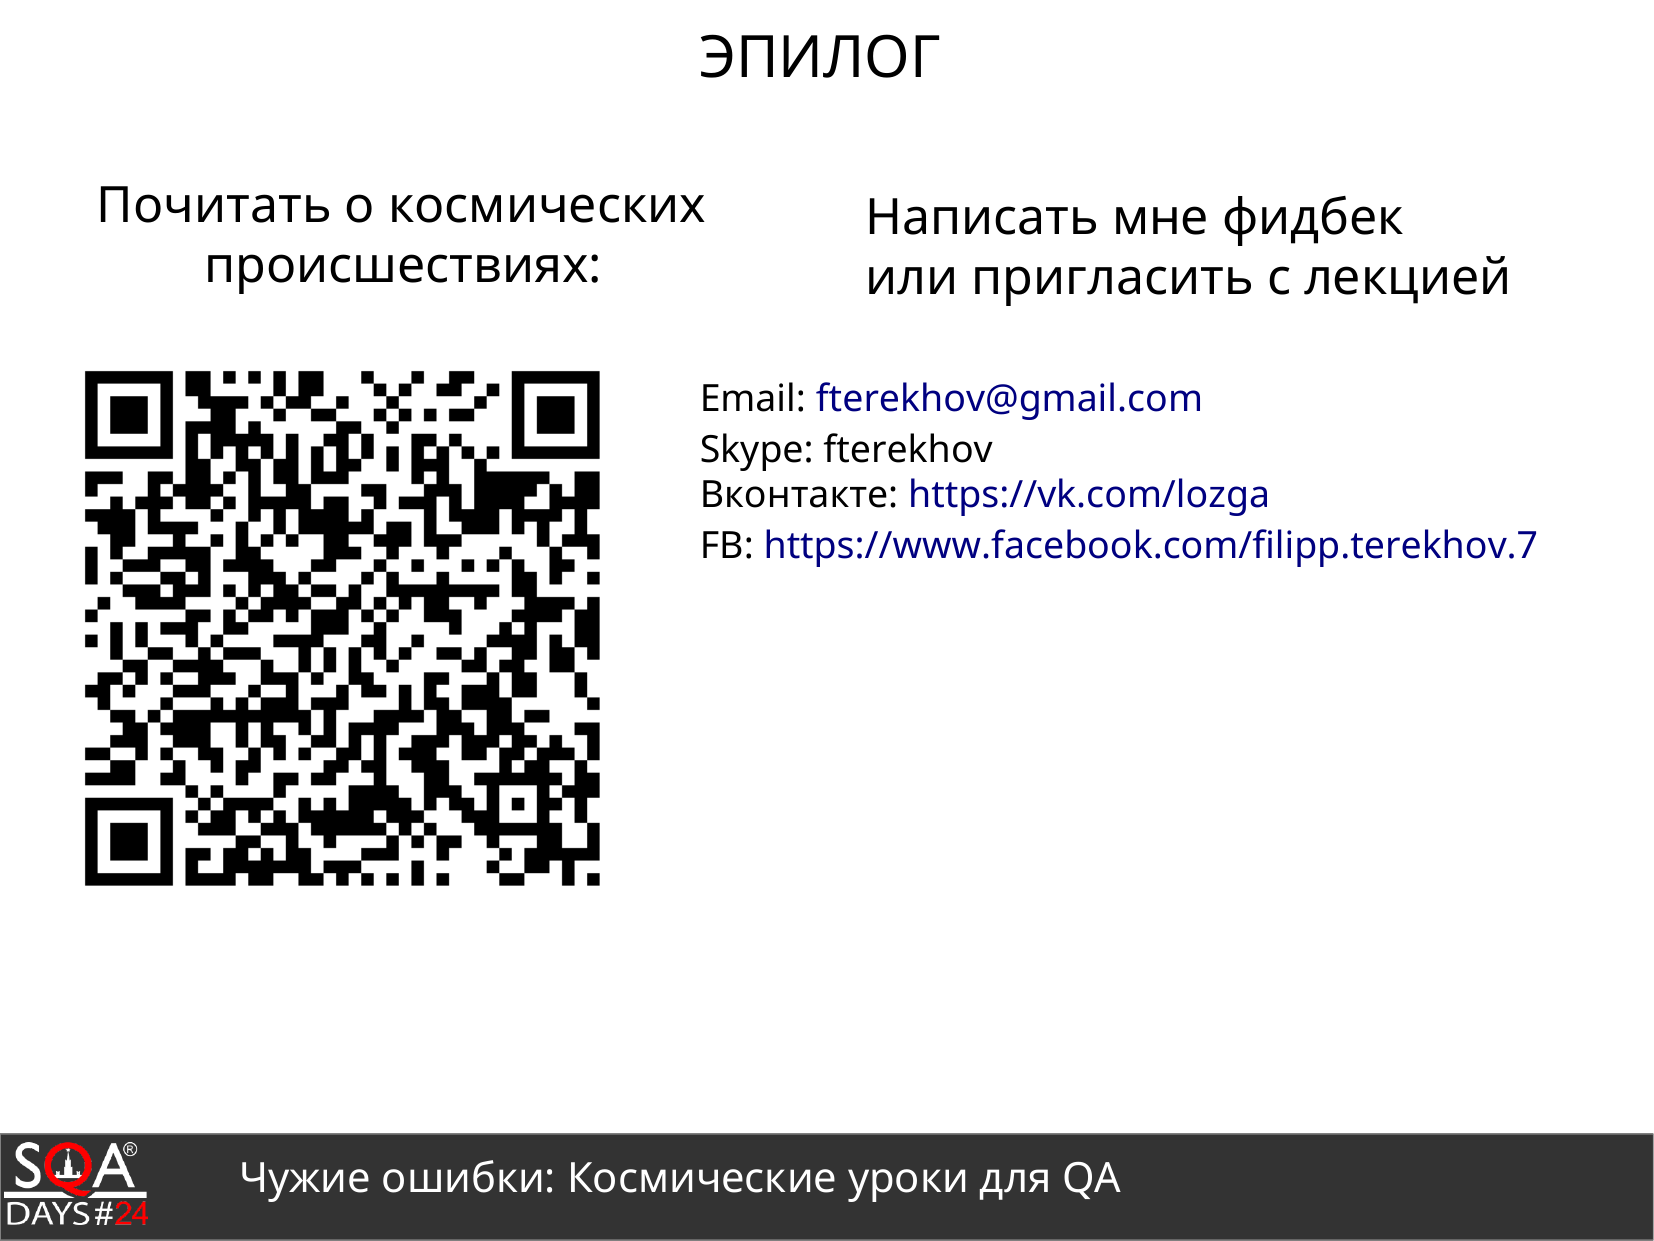

ЭПИЛОГ
Почитать о космических
происшествиях:
Написать мне фидбек
или пригласить с лекцией
Email: fterekhov@gmail.com
Skype: fterekhov
Вконтакте: https://vk.com/lozga
FB: https://www.facebook.com/filipp.terekhov.7
Чужие ошибки: Космические уроки для QA